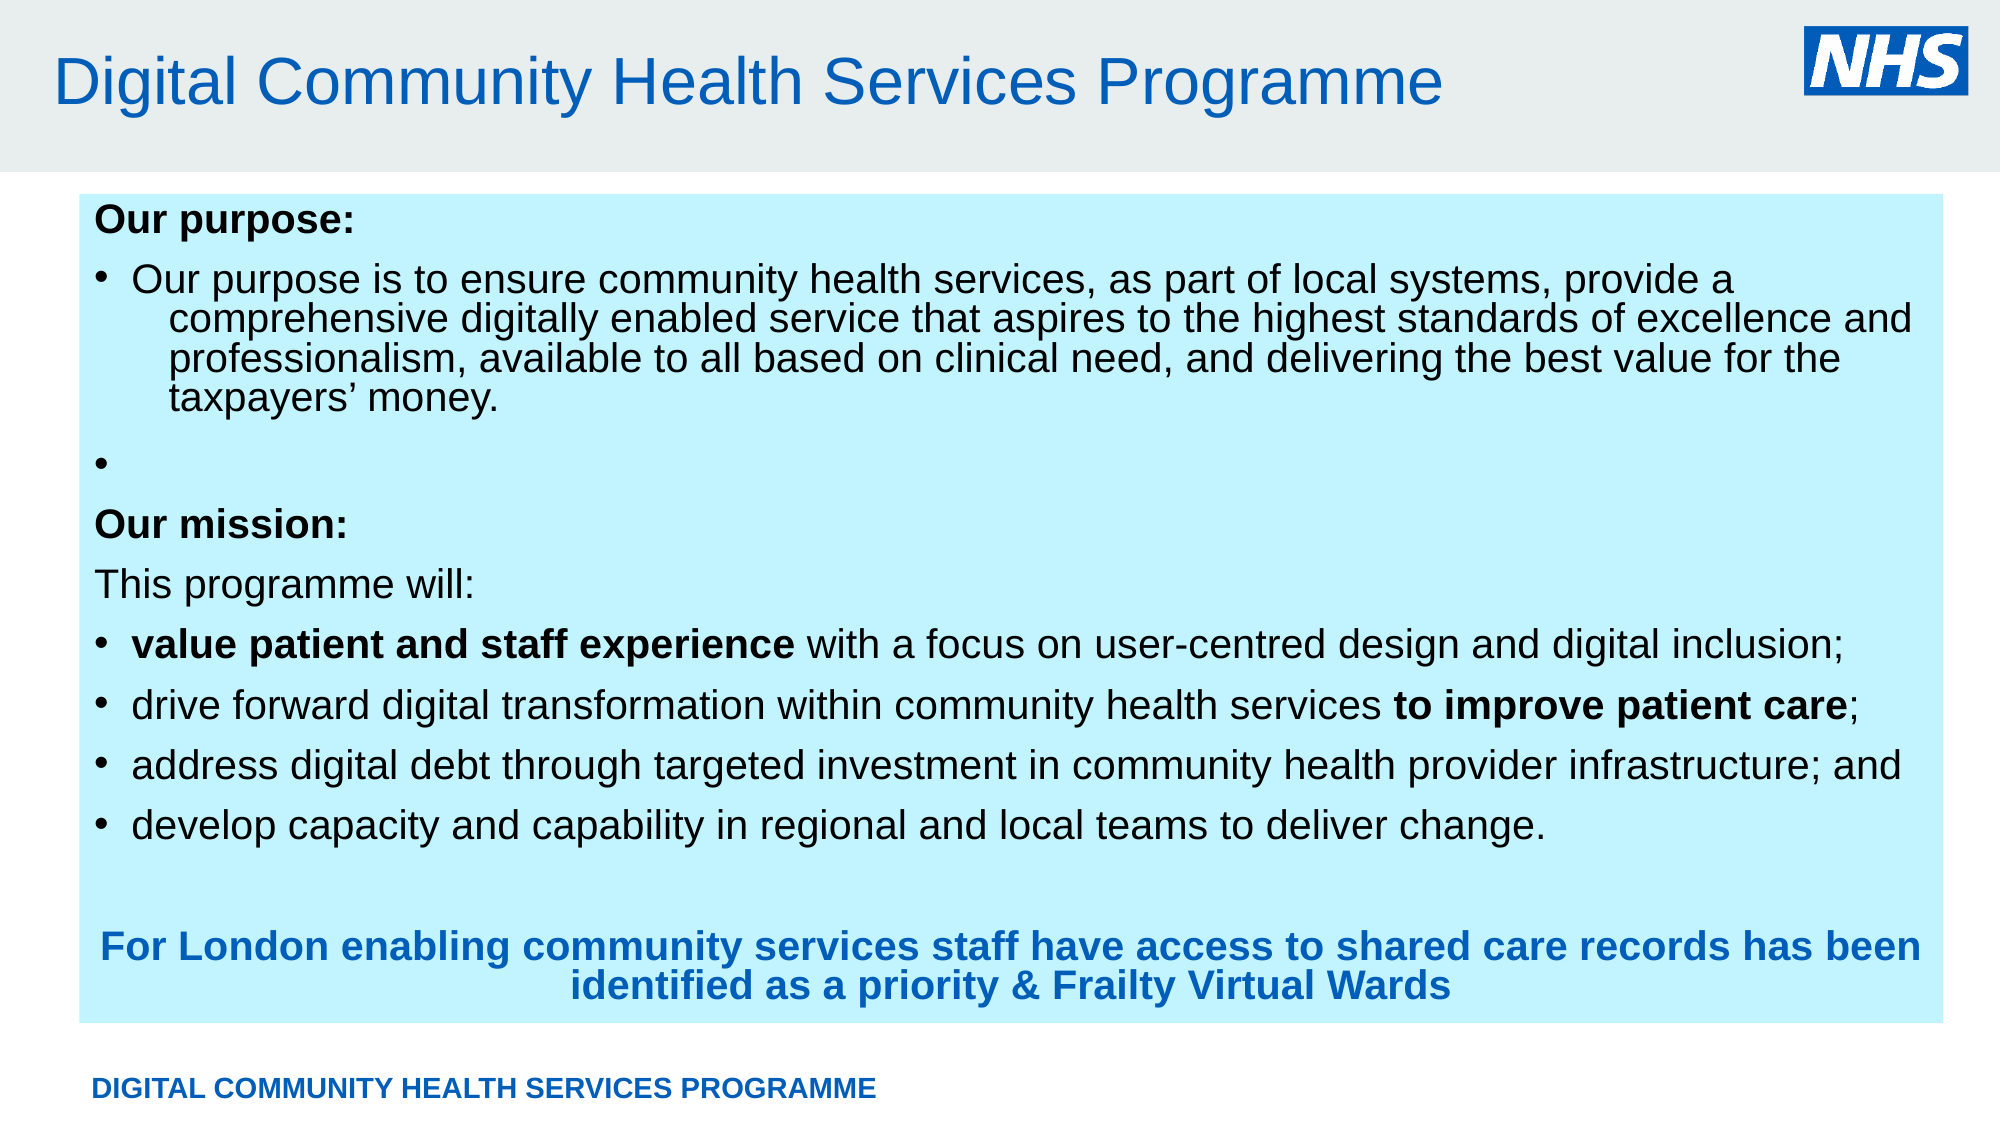

# Digital Community Health Services Programme
Our purpose:
Our purpose is to ensure community health services, as part of local systems, provide a comprehensive digitally enabled service that aspires to the highest standards of excellence and professionalism, available to all based on clinical need, and delivering the best value for the taxpayers’ money.
Our mission:
This programme will:
value patient and staff experience with a focus on user-centred design and digital inclusion;
drive forward digital transformation within community health services to improve patient care;
address digital debt through targeted investment in community health provider infrastructure; and
develop capacity and capability in regional and local teams to deliver change.
For London enabling community services staff have access to shared care records has been identified as a priority & Frailty Virtual Wards